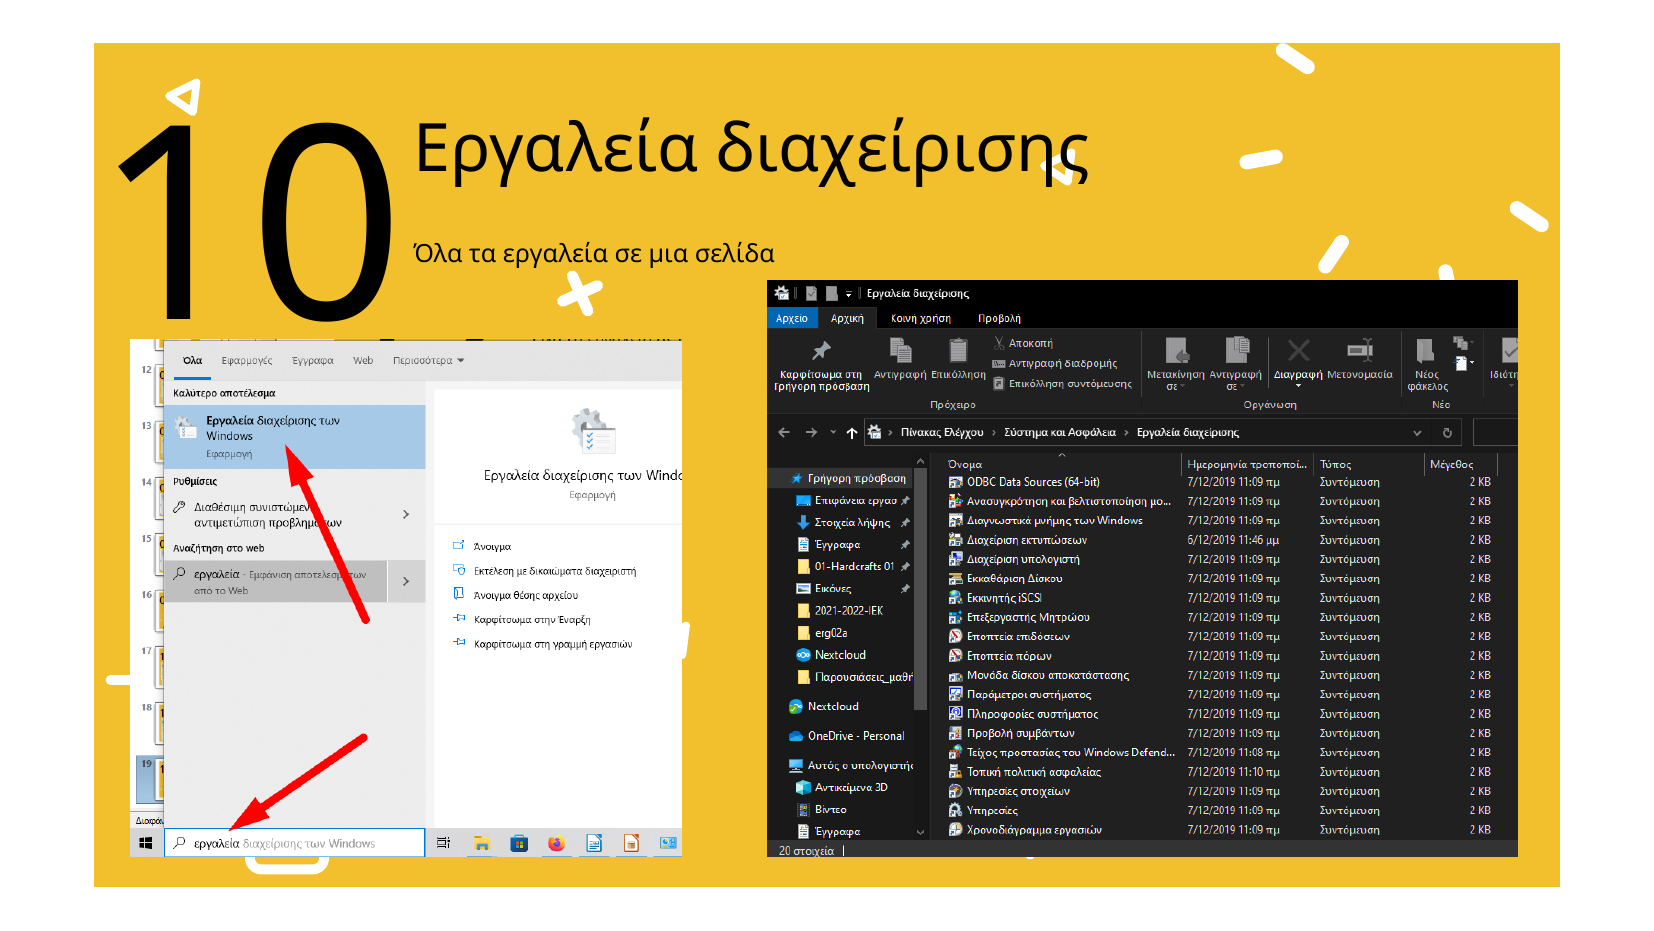

10
# Εργαλεία διαχείρισης
Όλα τα εργαλεία σε μια σελίδα